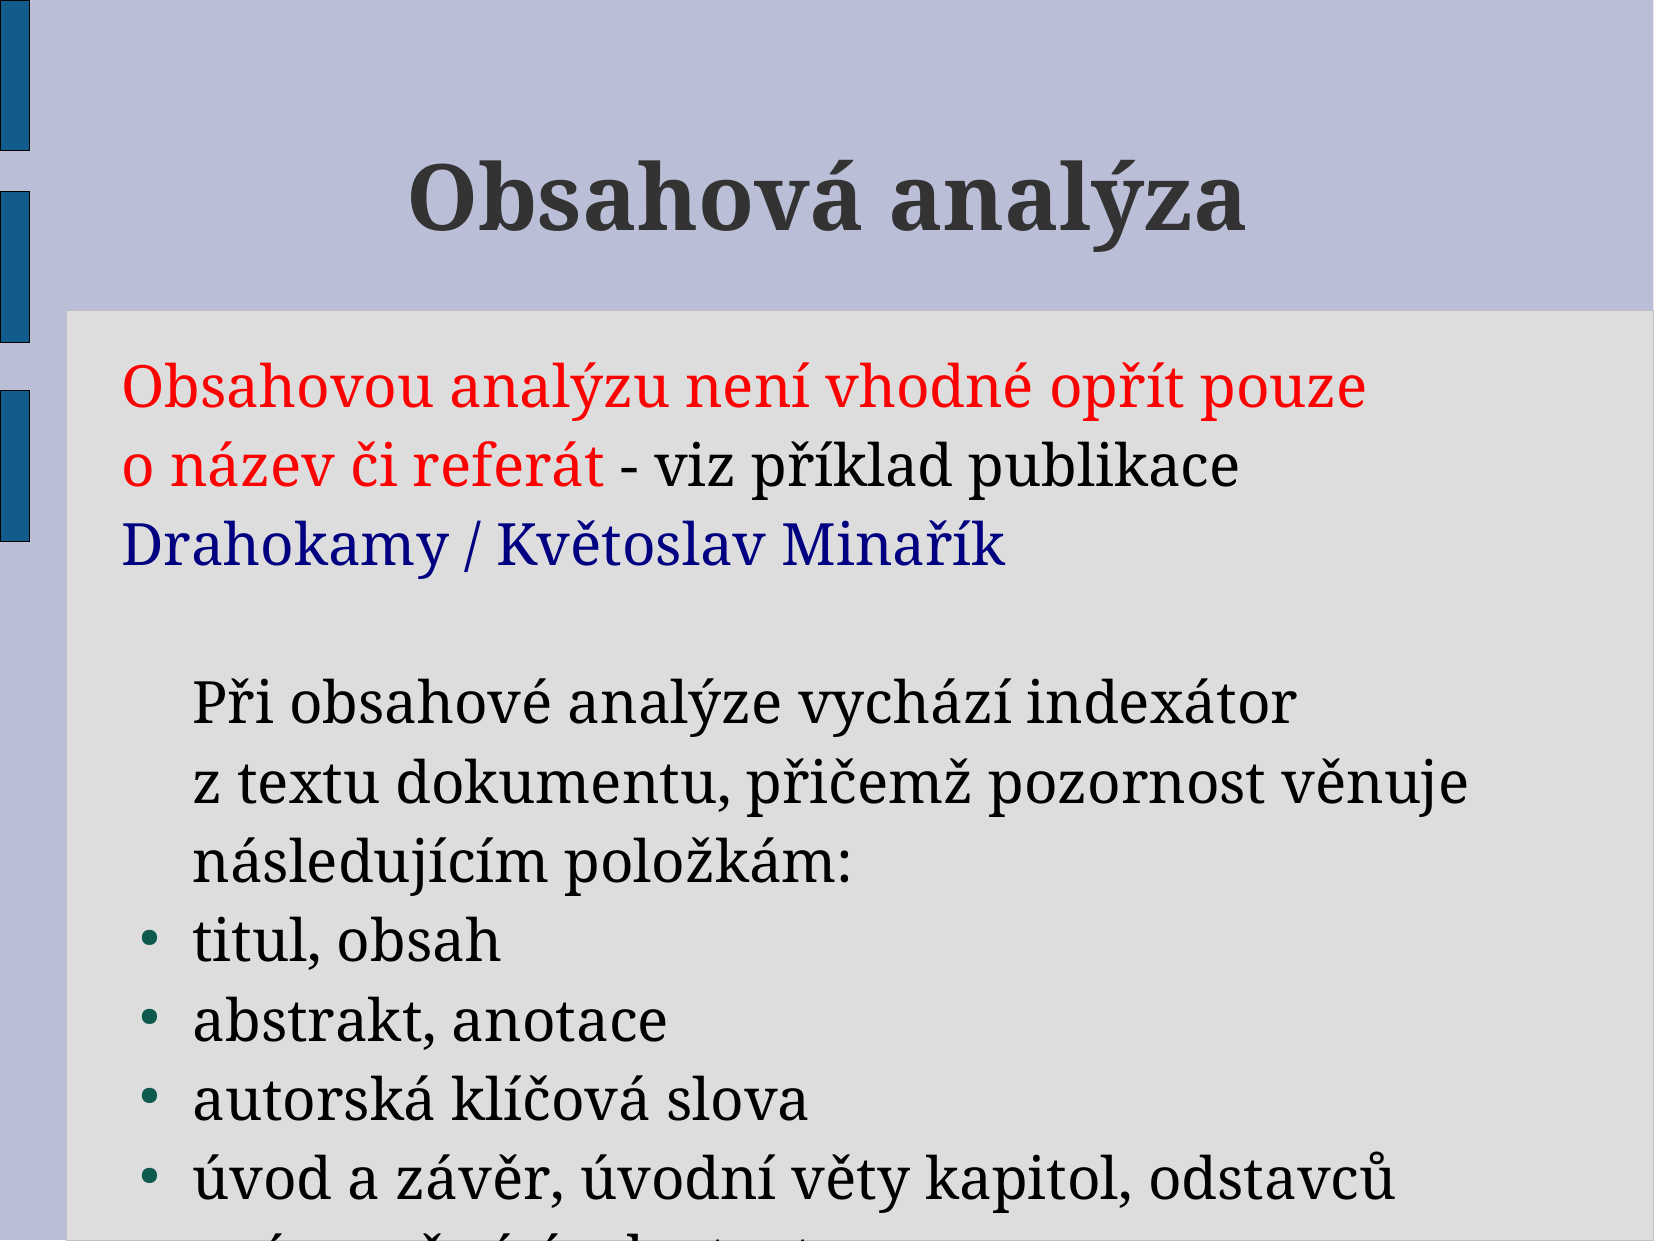

# Obsahová analýza
Obsahovou analýzu není vhodné opřít pouze
o název či referát - viz příklad publikace Drahokamy / Květoslav Minařík
Při obsahové analýze vychází indexátor
z textu dokumentu, přičemž pozornost věnuje následujícím položkám:
titul, obsah
abstrakt, anotace
autorská klíčová slova
úvod a závěr, úvodní věty kapitol, odstavců
zvýrazněné úseky textu
ilustrace, schémata, tabulky apod.